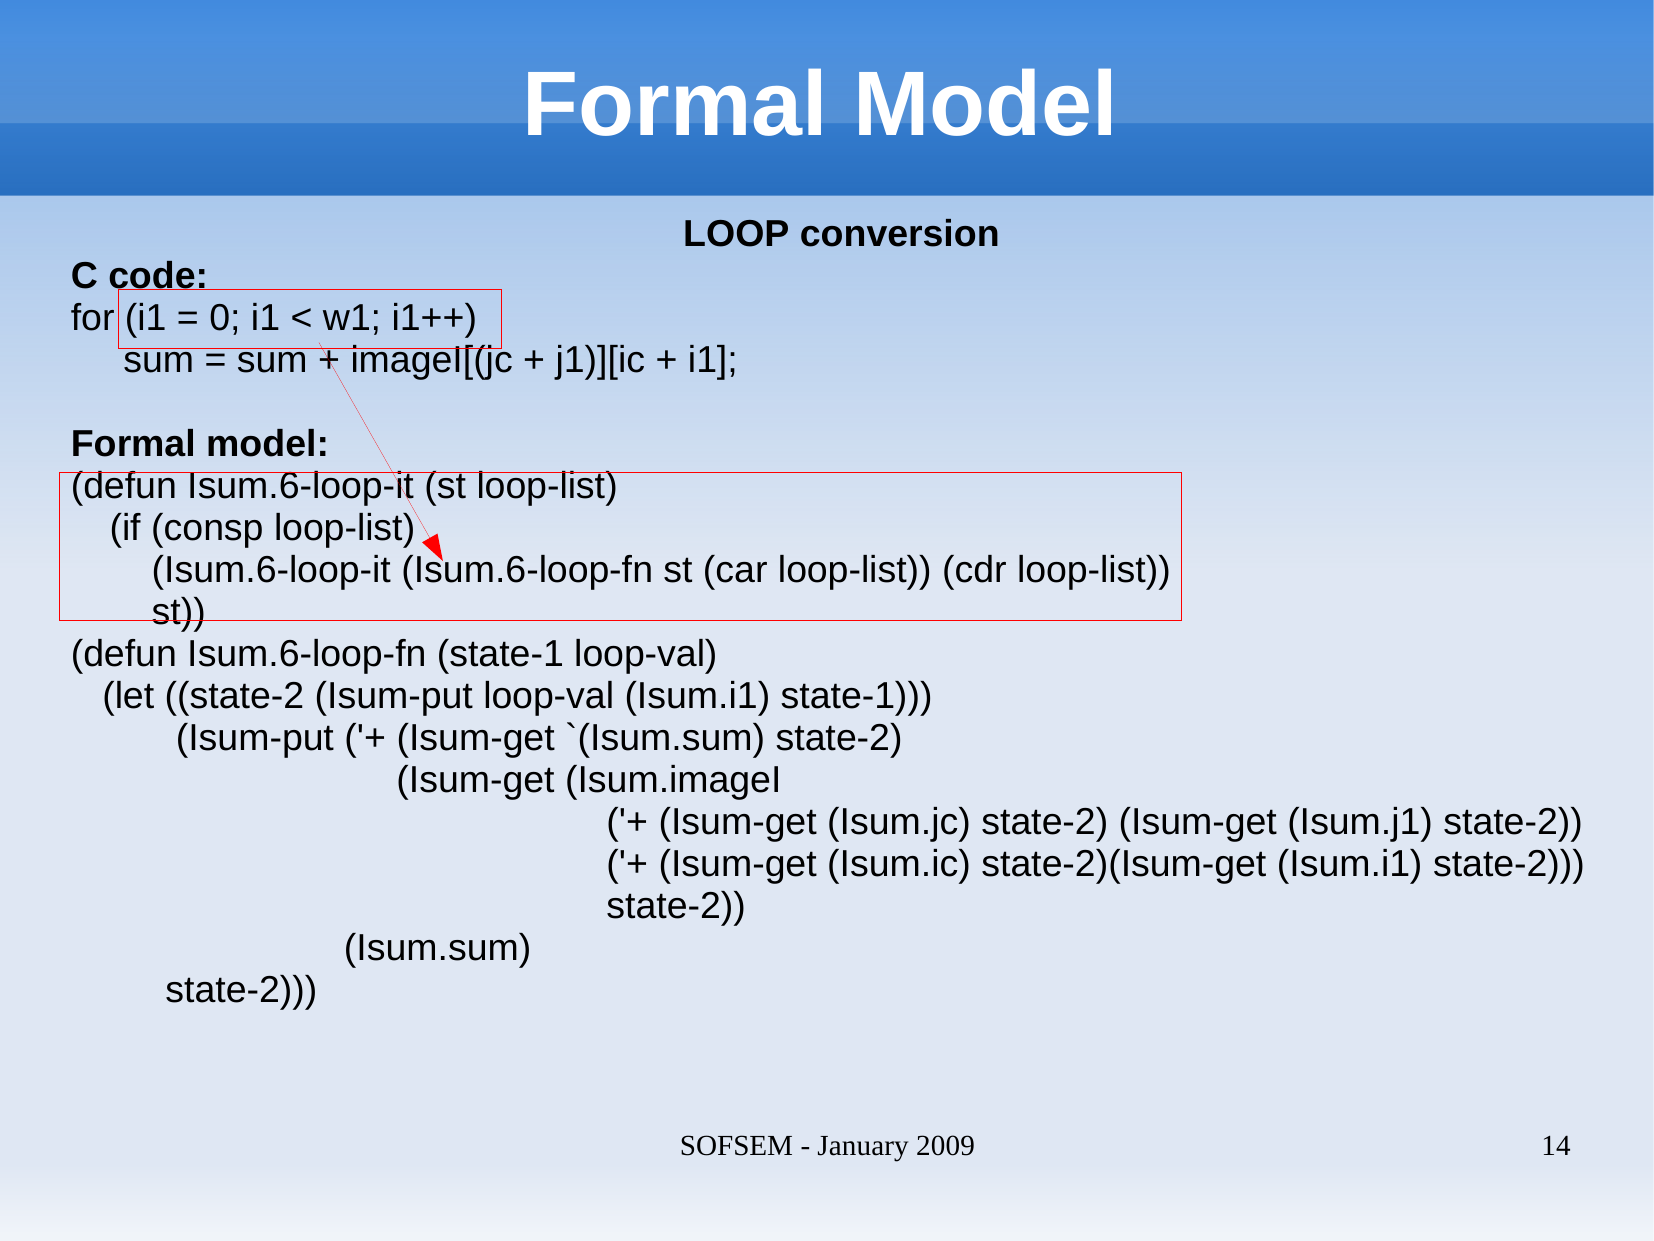

# Formal Model
LOOP conversion
C code:
for (i1 = 0; i1 < w1; i1++)
 sum = sum + imageI[(jc + j1)][ic + i1];
Formal model:
(defun Isum.6-loop-it (st loop-list)
 (if (consp loop-list)
 (Isum.6-loop-it (Isum.6-loop-fn st (car loop-list)) (cdr loop-list))
 st))
(defun Isum.6-loop-fn (state-1 loop-val)
 (let ((state-2 (Isum-put loop-val (Isum.i1) state-1)))
 (Isum-put ('+ (Isum-get `(Isum.sum) state-2)
 (Isum-get (Isum.imageI
 ('+ (Isum-get (Isum.jc) state-2) (Isum-get (Isum.j1) state-2))
 ('+ (Isum-get (Isum.ic) state-2)(Isum-get (Isum.i1) state-2)))
 state-2))
 (Isum.sum)
 state-2)))
SOFSEM - January 2009
14